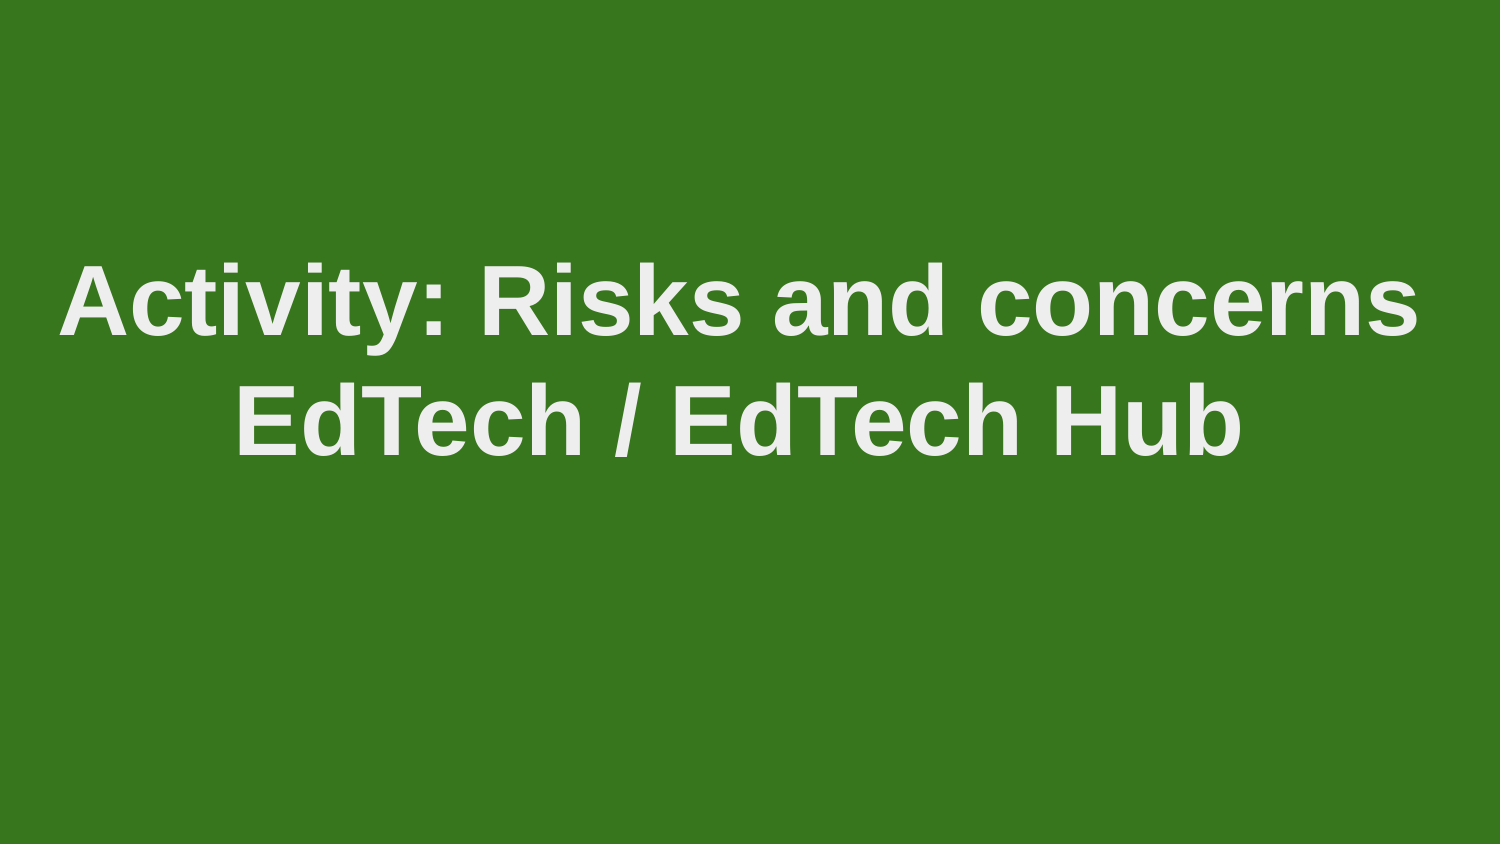

Meaghan
10m
# Activity: Risks and concerns EdTech / EdTech Hub